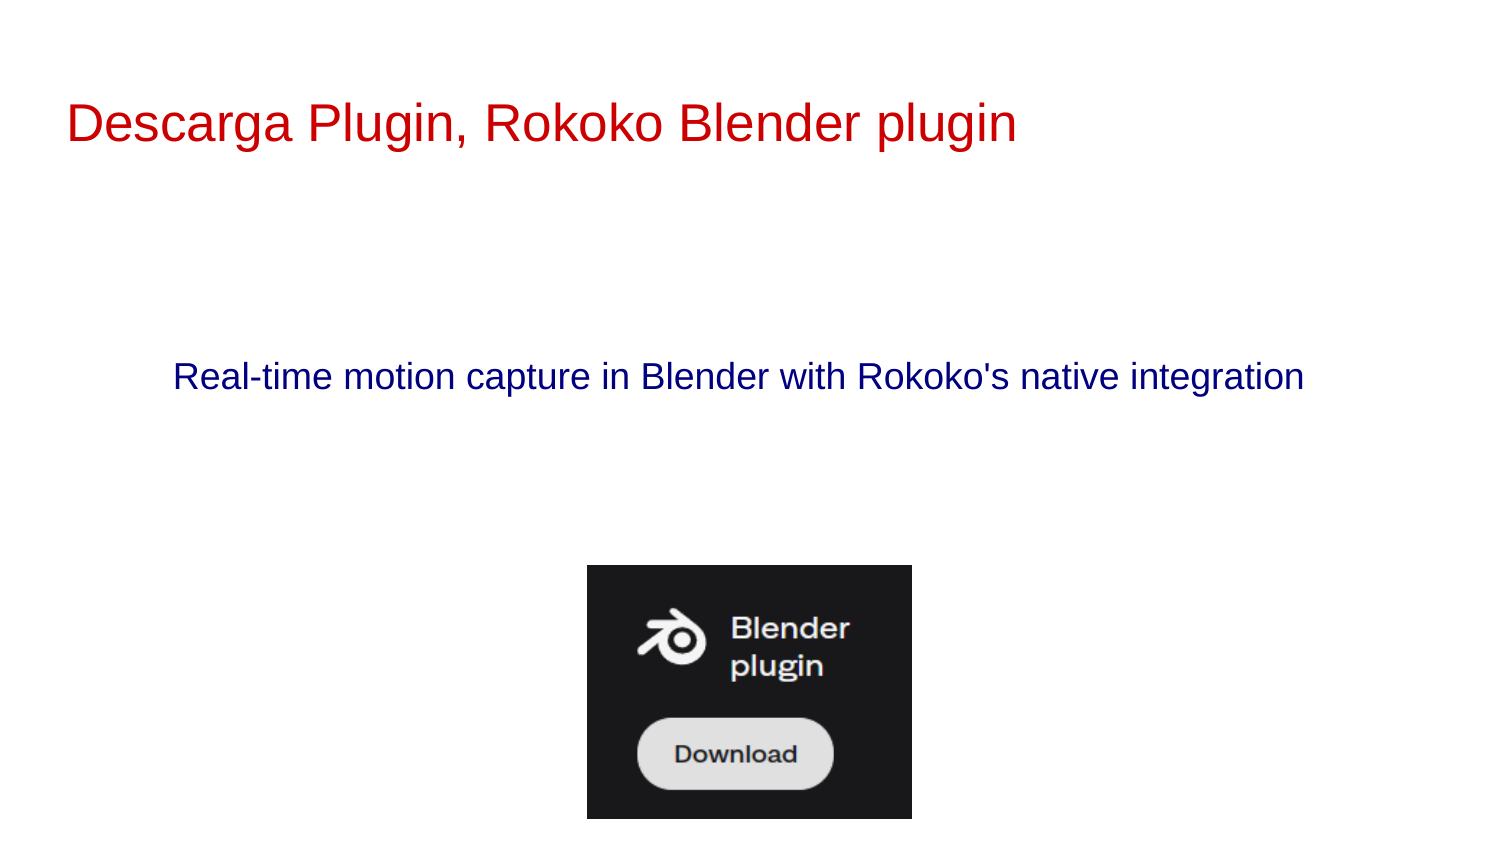

# Descarga Plugin, Rokoko Blender plugin
Real-time motion capture in Blender with Rokoko's native integration